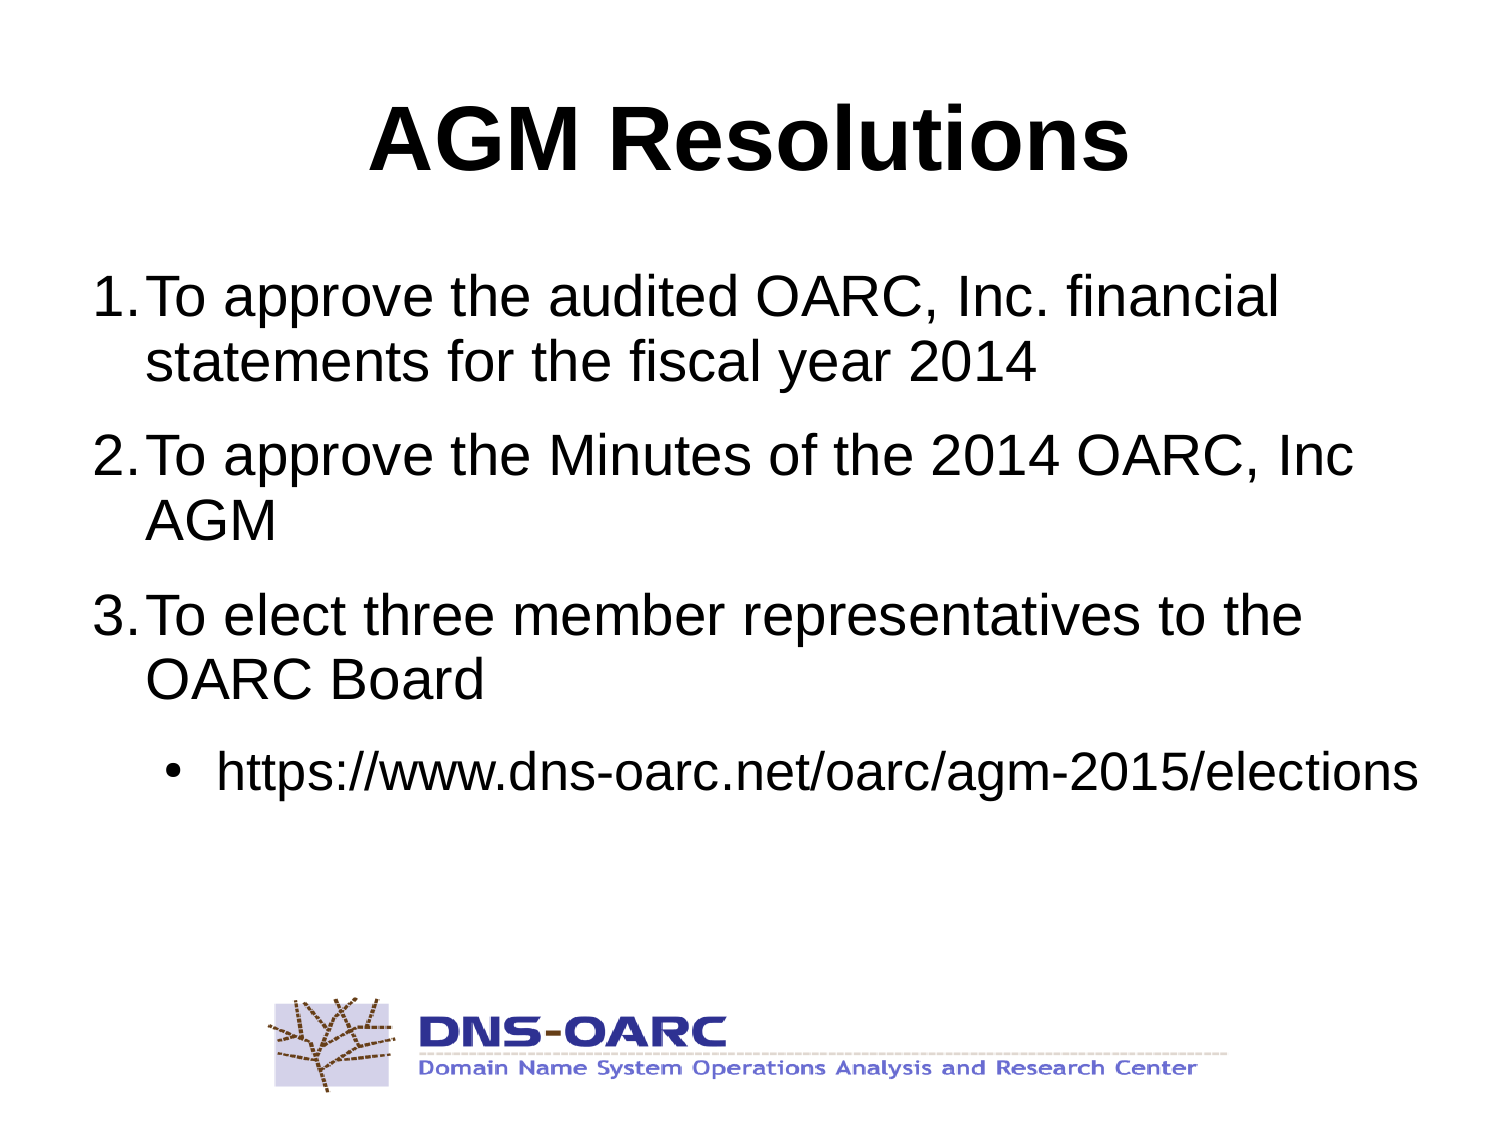

# AGM Resolutions
To approve the audited OARC, Inc. financial statements for the fiscal year 2014
To approve the Minutes of the 2014 OARC, Inc AGM
To elect three member representatives to the OARC Board
https://www.dns-oarc.net/oarc/agm-2015/elections